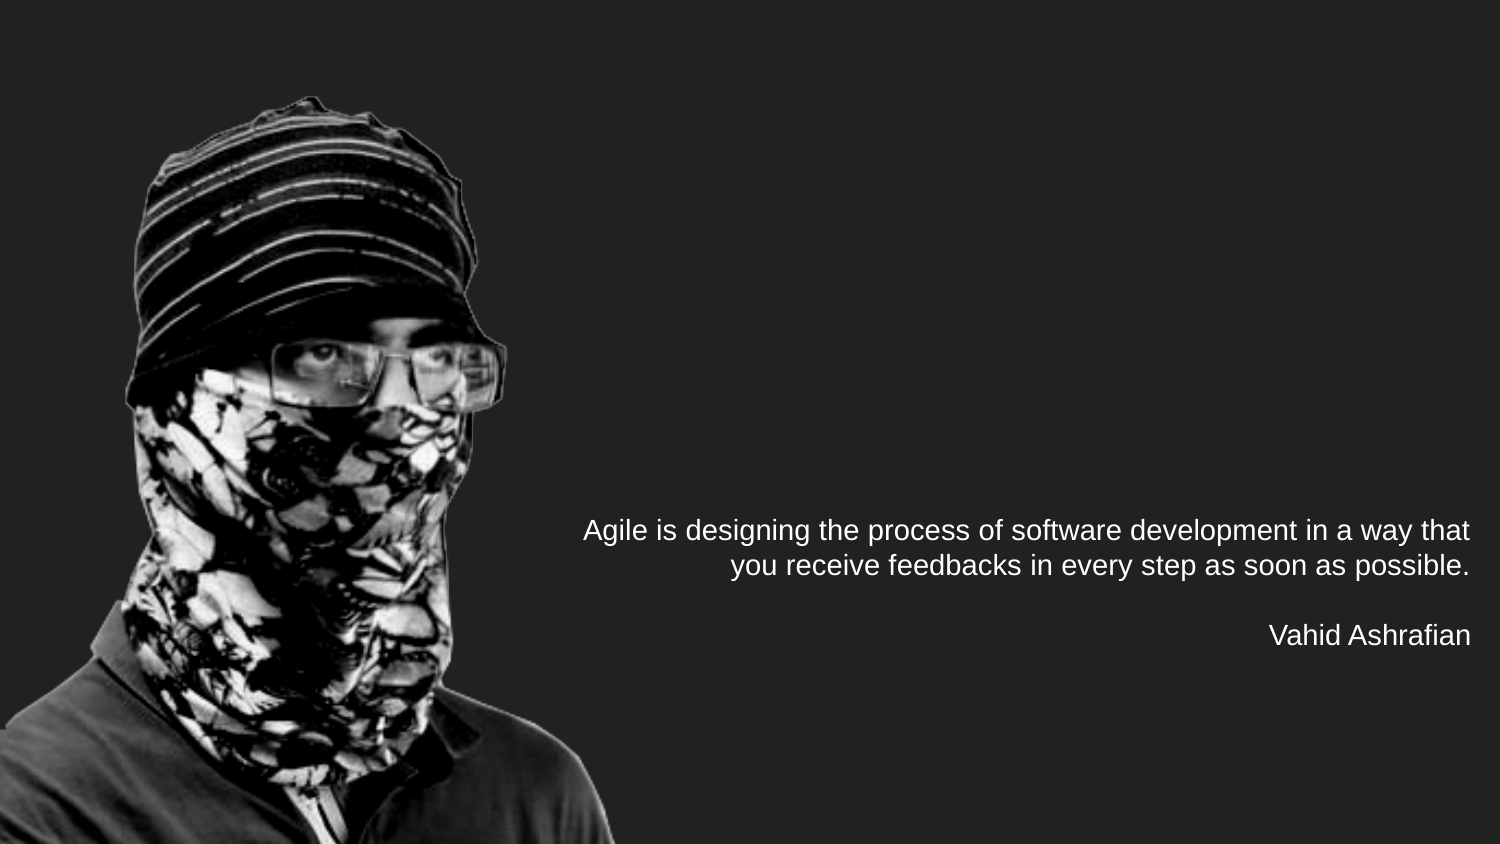

Agile is designing the process of software development in a way that you receive feedbacks in every step as soon as possible.
Vahid Ashrafian